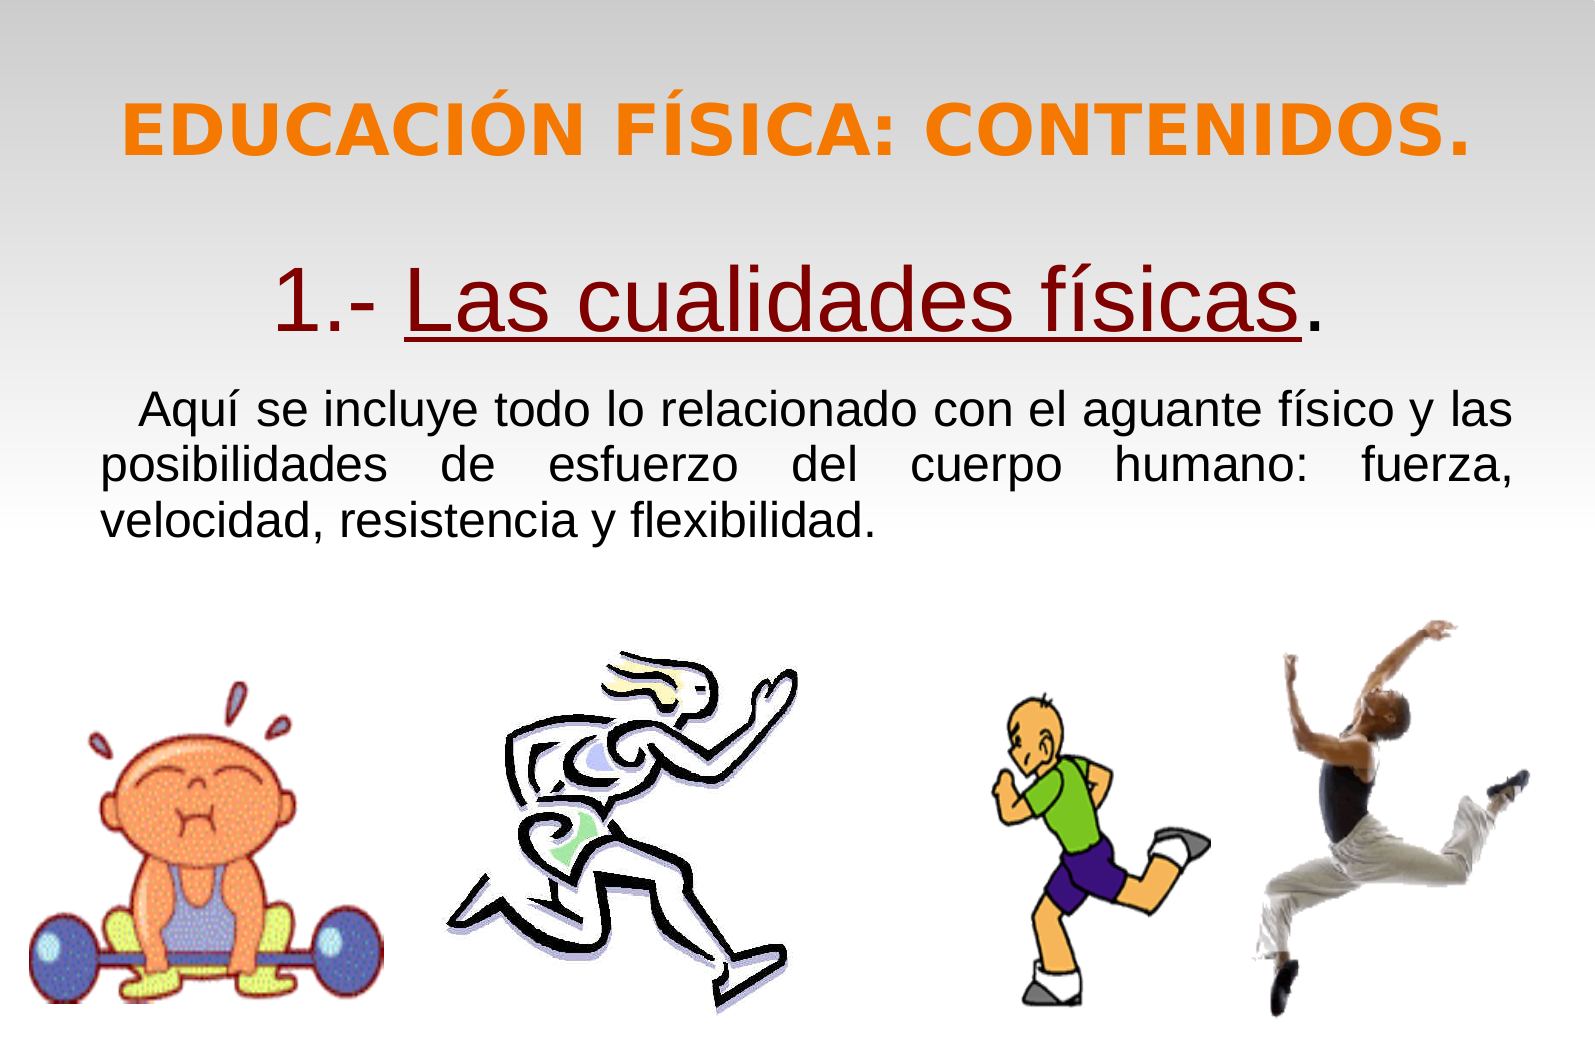

# EDUCACIÓN FÍSICA: CONTENIDOS.
 1.- Las cualidades físicas.
 Aquí se incluye todo lo relacionado con el aguante físico y las posibilidades de esfuerzo del cuerpo humano: fuerza, velocidad, resistencia y flexibilidad.